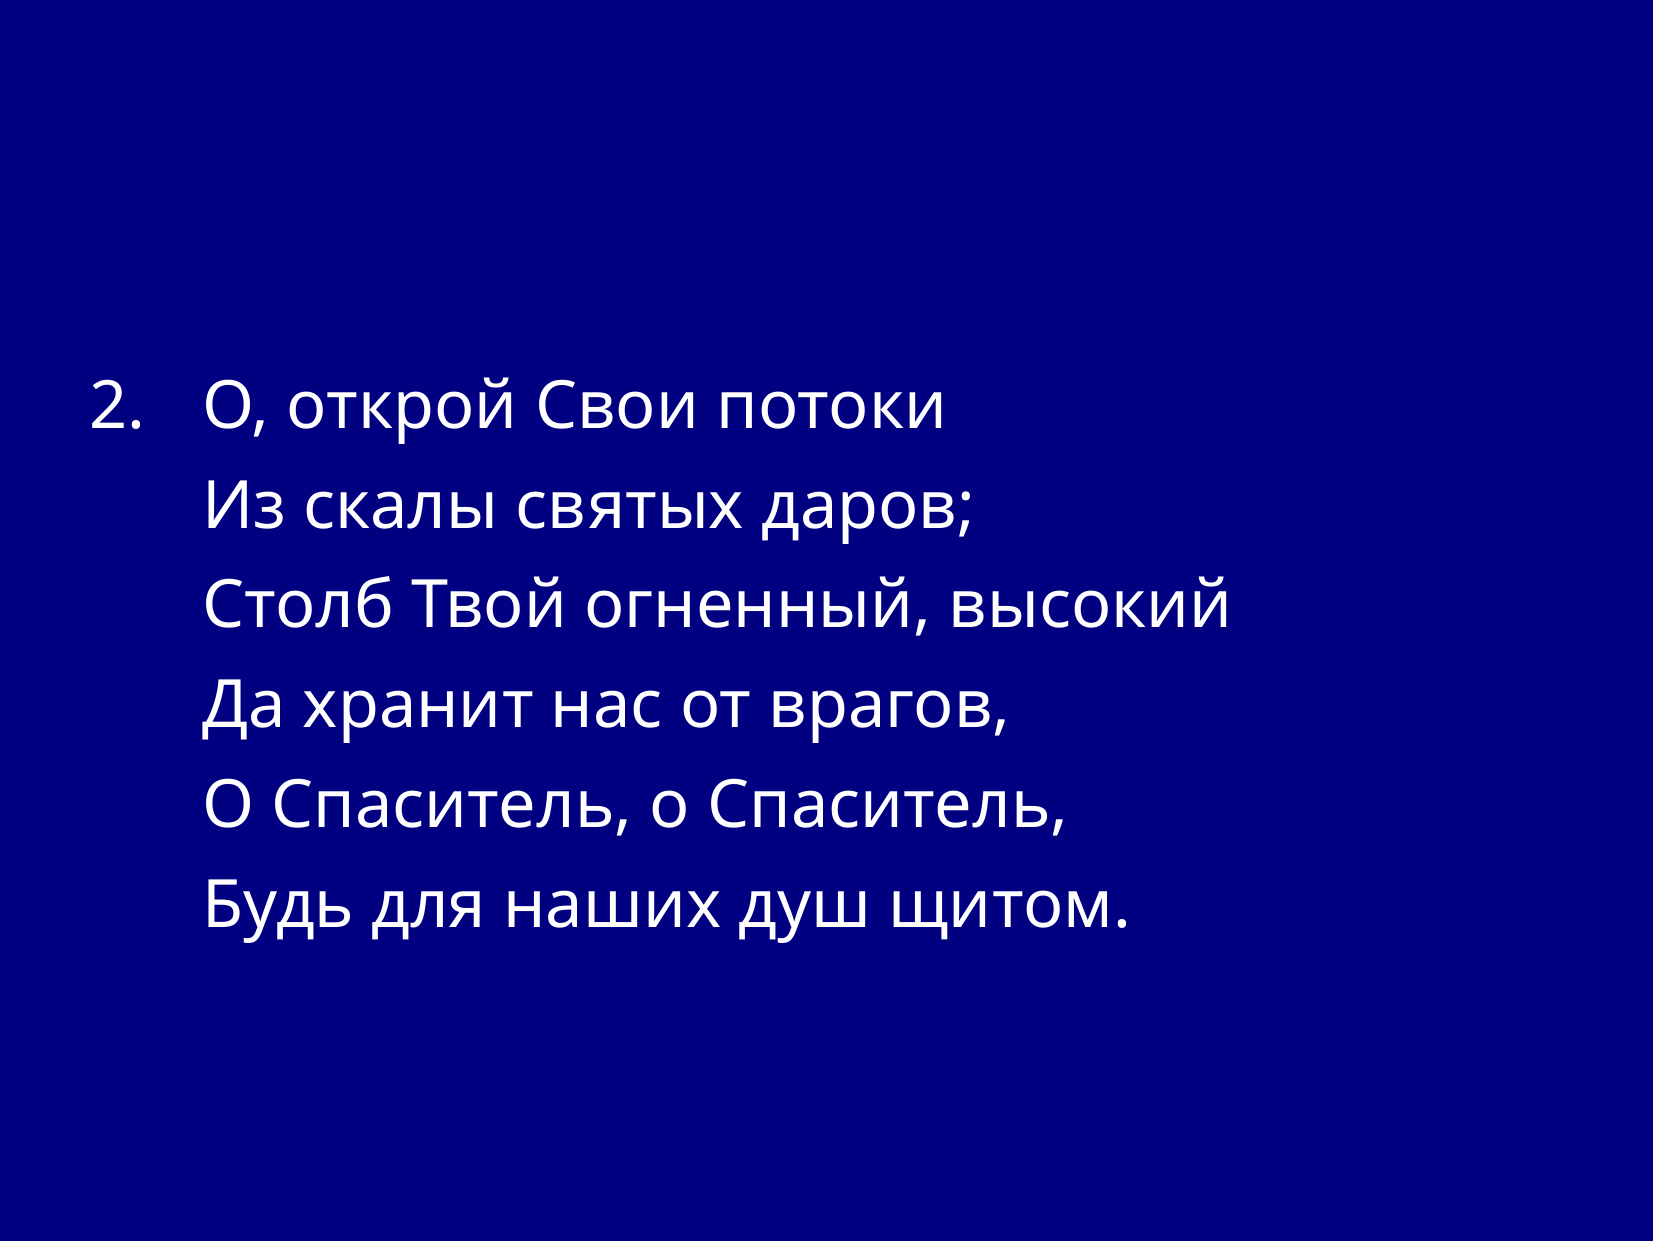

2.	О, открой Свои потоки
	Из скалы святых даров;
	Столб Твой огненный, высокий
	Да хранит нас от врагов,
	О Спаситель, о Спаситель,
	Будь для наших душ щитом.